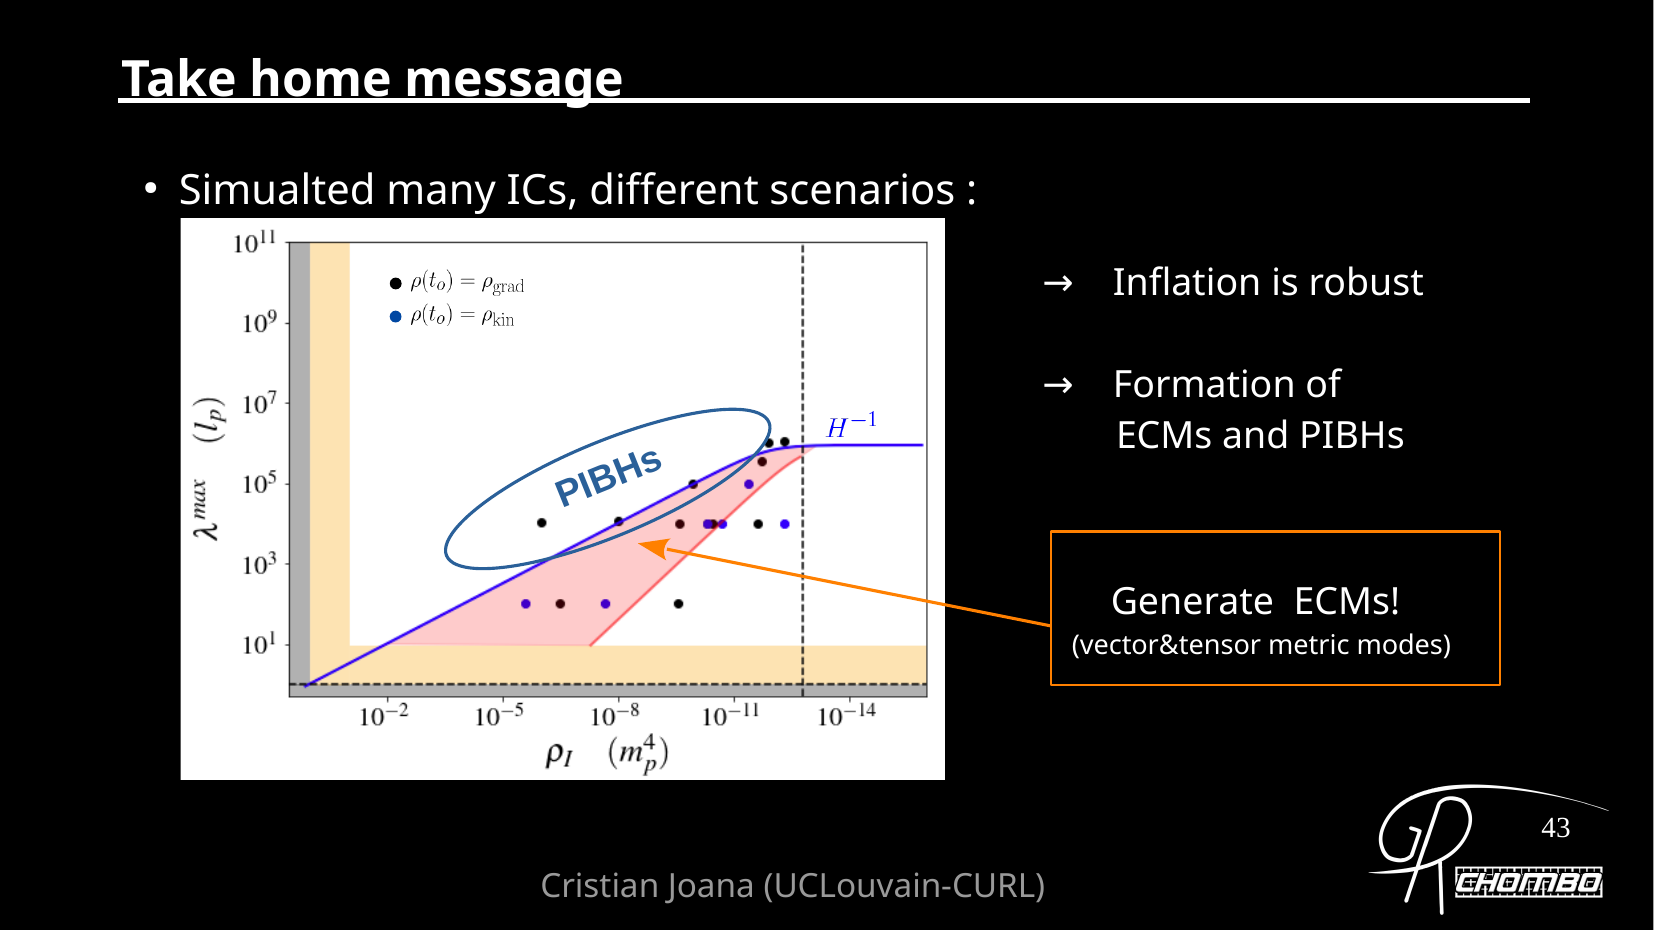

Simualted many ICs, different scenarios :
Take home message
→ Inflation is robust
→ Formation of
	ECMs and PIBHs
PIBHs
 Generate ECMs!
(vector&tensor metric modes)
43
Cristian Joana (UCLouvain-CURL)